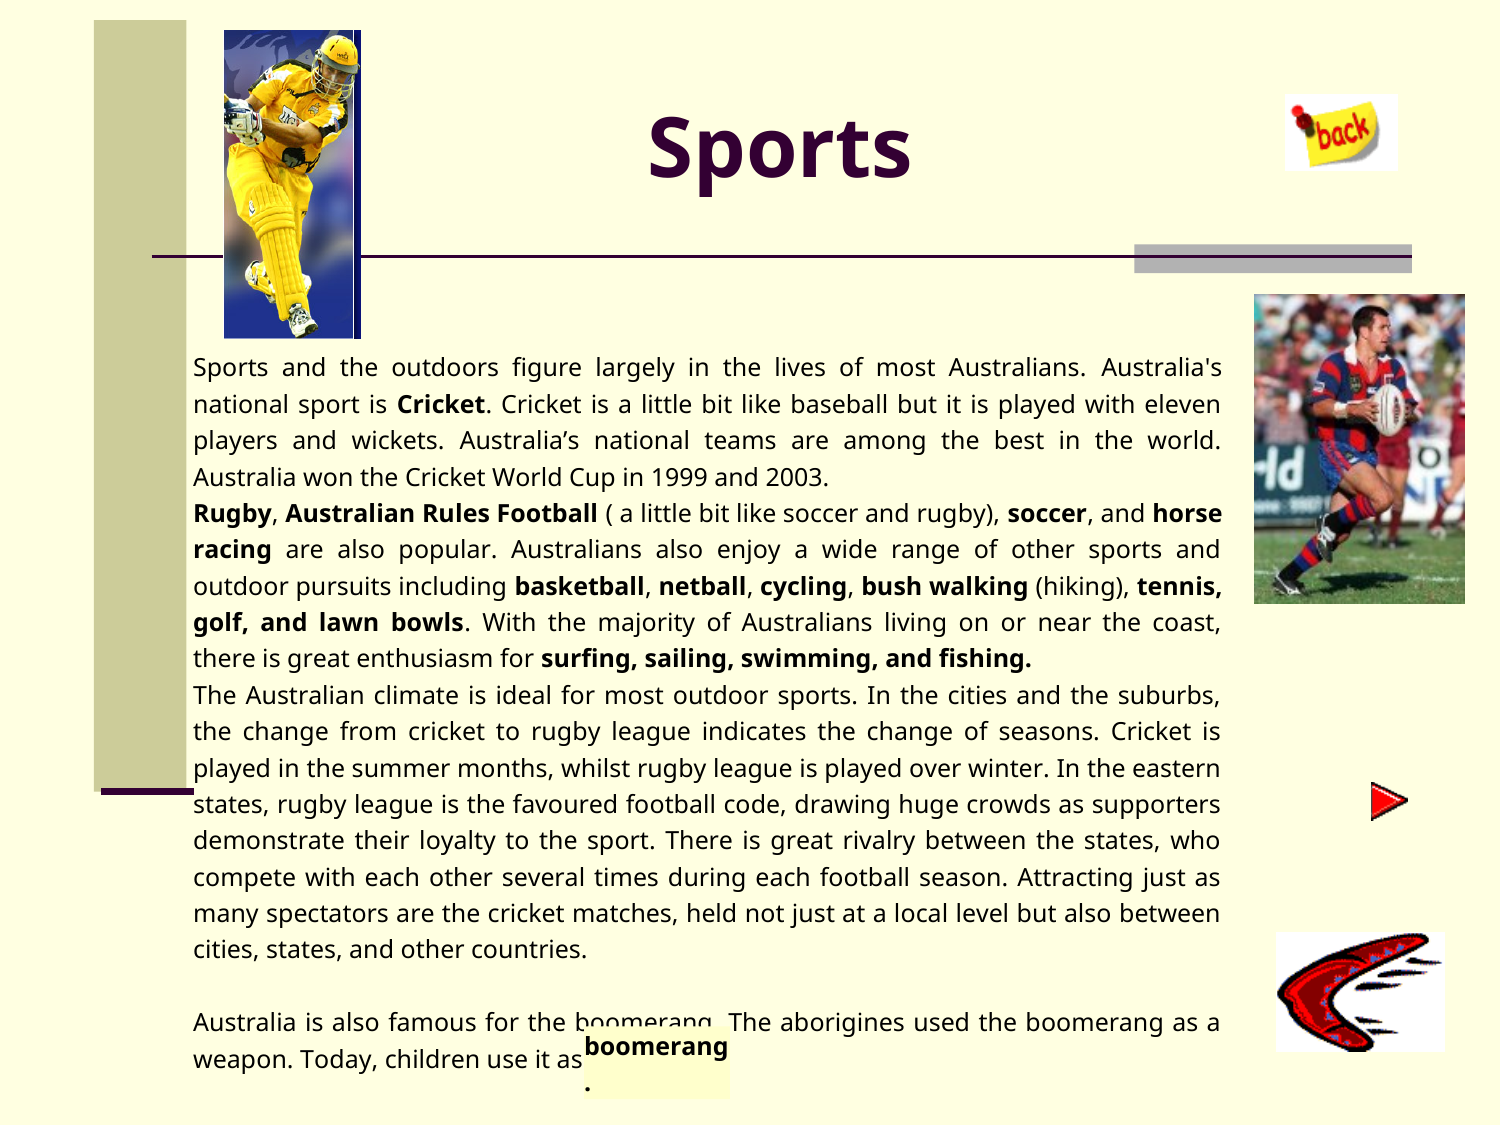

# Sports
Sports and the outdoors figure largely in the lives of most Australians. Australia's national sport is Cricket. Cricket is a little bit like baseball but it is played with eleven players and wickets. Australia’s national teams are among the best in the world. Australia won the Cricket World Cup in 1999 and 2003.
Rugby, Australian Rules Football ( a little bit like soccer and rugby), soccer, and horse racing are also popular. Australians also enjoy a wide range of other sports and outdoor pursuits including basketball, netball, cycling, bush walking (hiking), tennis, golf, and lawn bowls. With the majority of Australians living on or near the coast, there is great enthusiasm for surfing, sailing, swimming, and fishing.
The Australian climate is ideal for most outdoor sports. In the cities and the suburbs, the change from cricket to rugby league indicates the change of seasons. Cricket is played in the summer months, whilst rugby league is played over winter. In the eastern states, rugby league is the favoured football code, drawing huge crowds as supporters demonstrate their loyalty to the sport. There is great rivalry between the states, who compete with each other several times during each football season. Attracting just as many spectators are the cricket matches, held not just at a local level but also between cities, states, and other countries.
Australia is also famous for the boomerang. The aborigines used the boomerang as a weapon. Today, children use it as a toy.
boomerang.